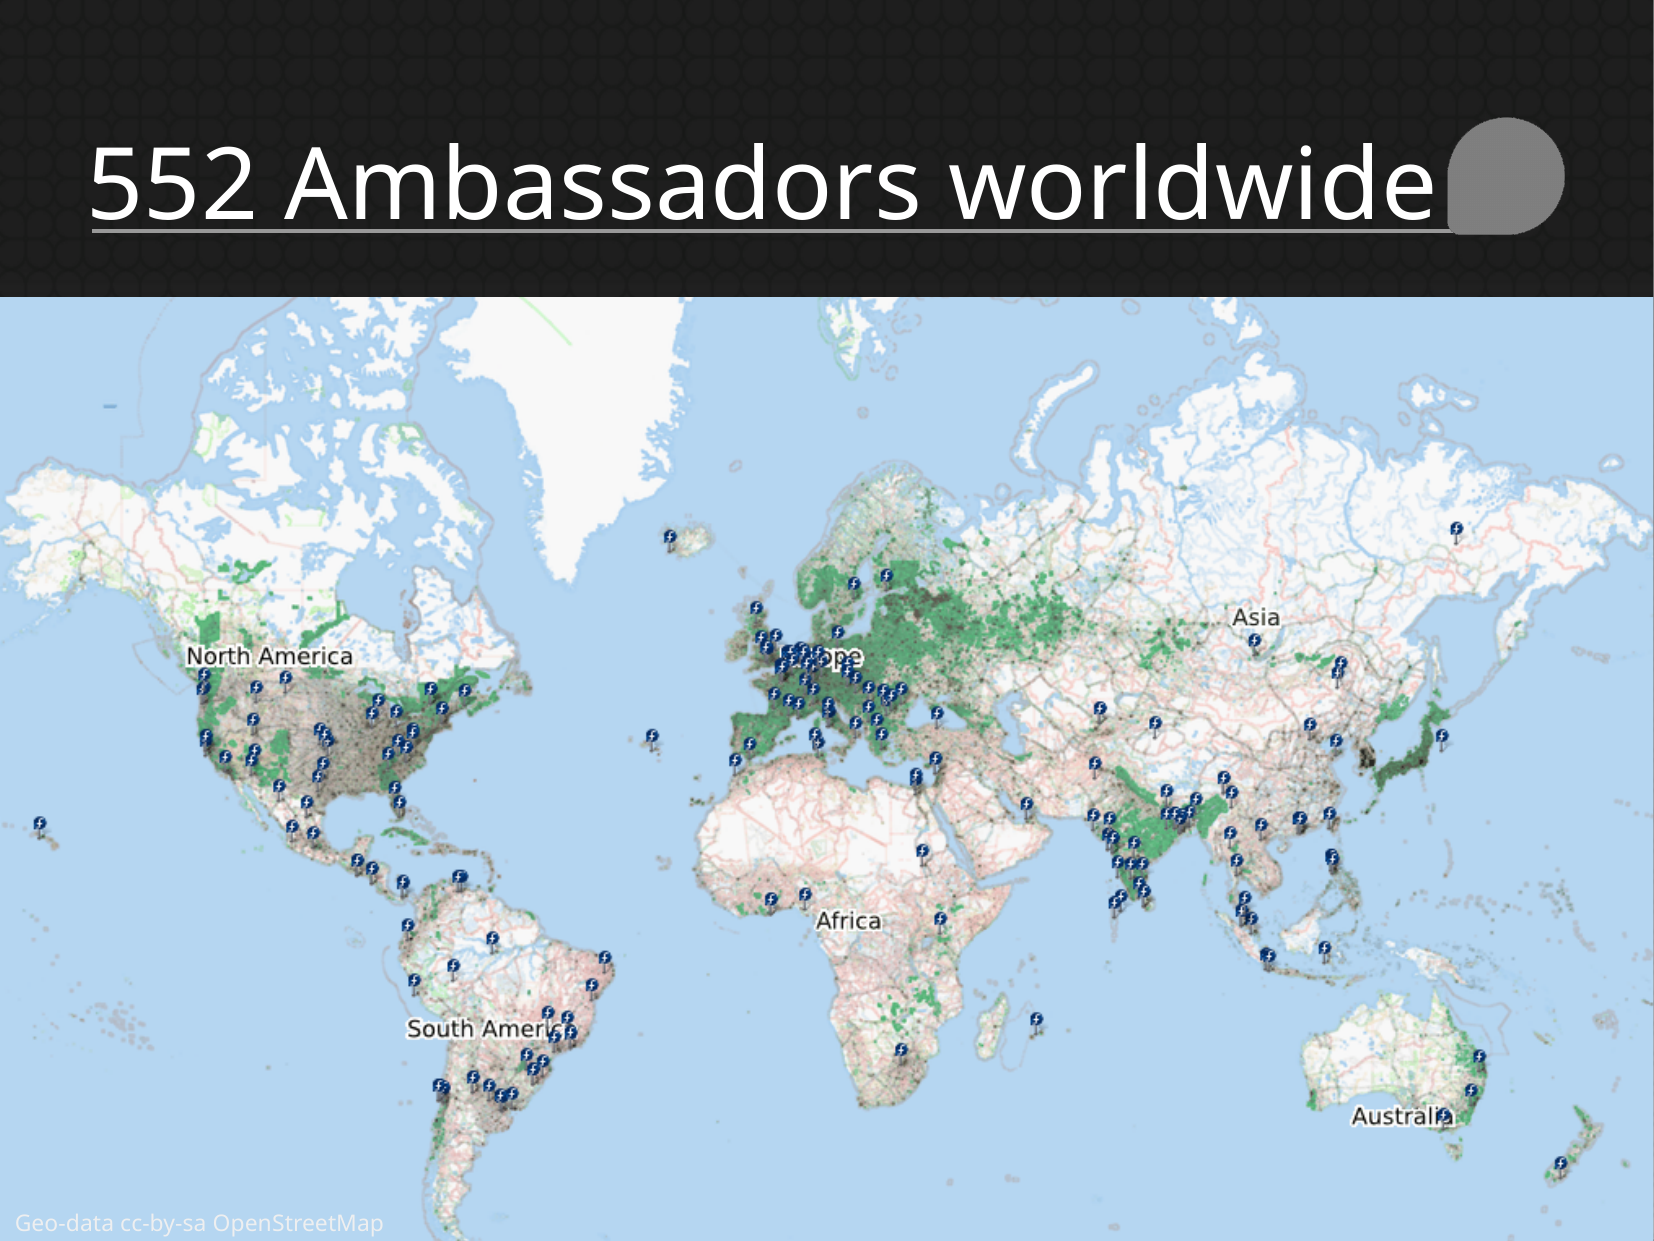

# 552 Ambassadors worldwide
Geo-data cc-by-sa OpenStreetMap